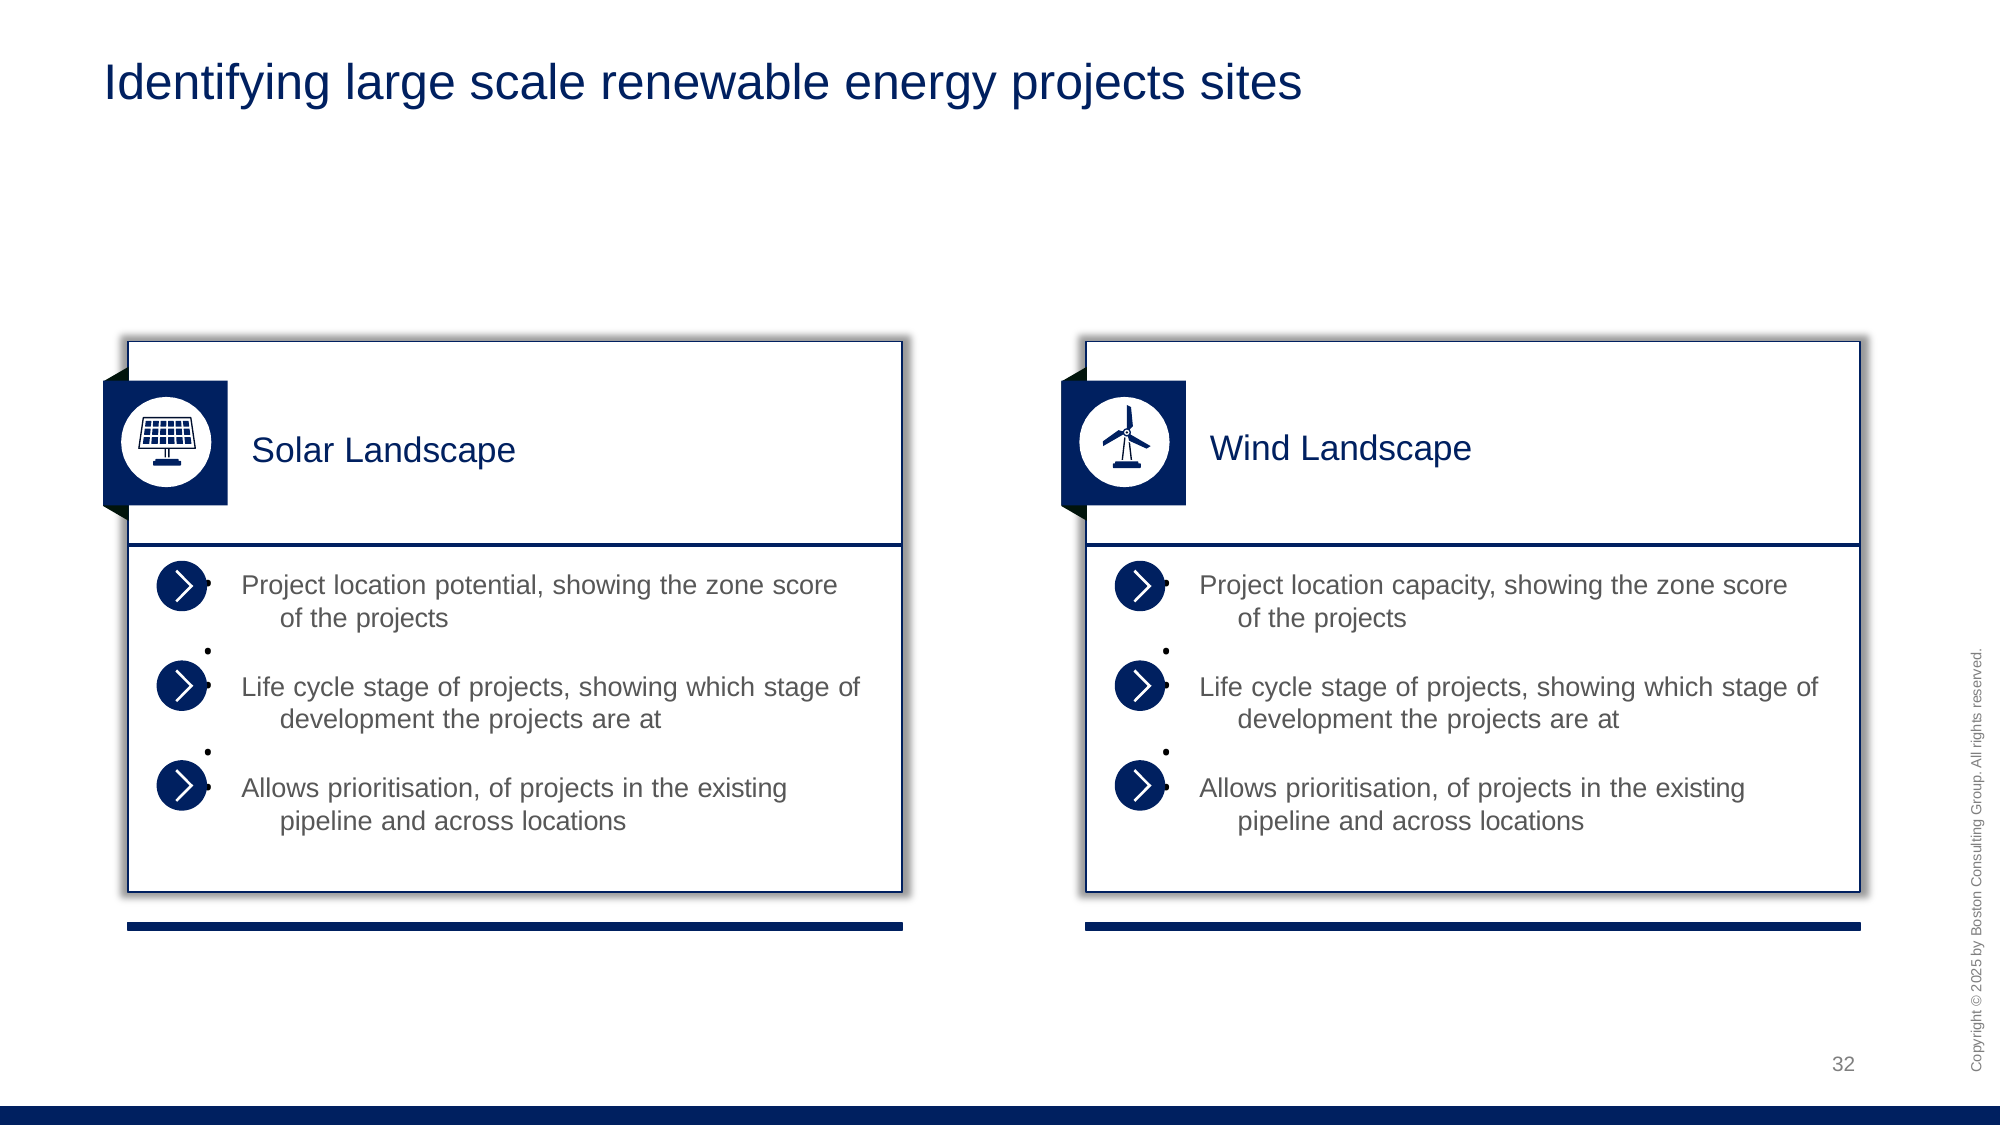

# Identifying large scale renewable energy projects sites
Wind Landscape
Solar Landscape
Project location potential, showing the zone score of the projects
Life cycle stage of projects, showing which stage of development the projects are at
Allows prioritisation, of projects in the existing pipeline and across locations
Project location capacity, showing the zone score of the projects
Life cycle stage of projects, showing which stage of development the projects are at
Allows prioritisation, of projects in the existing pipeline and across locations